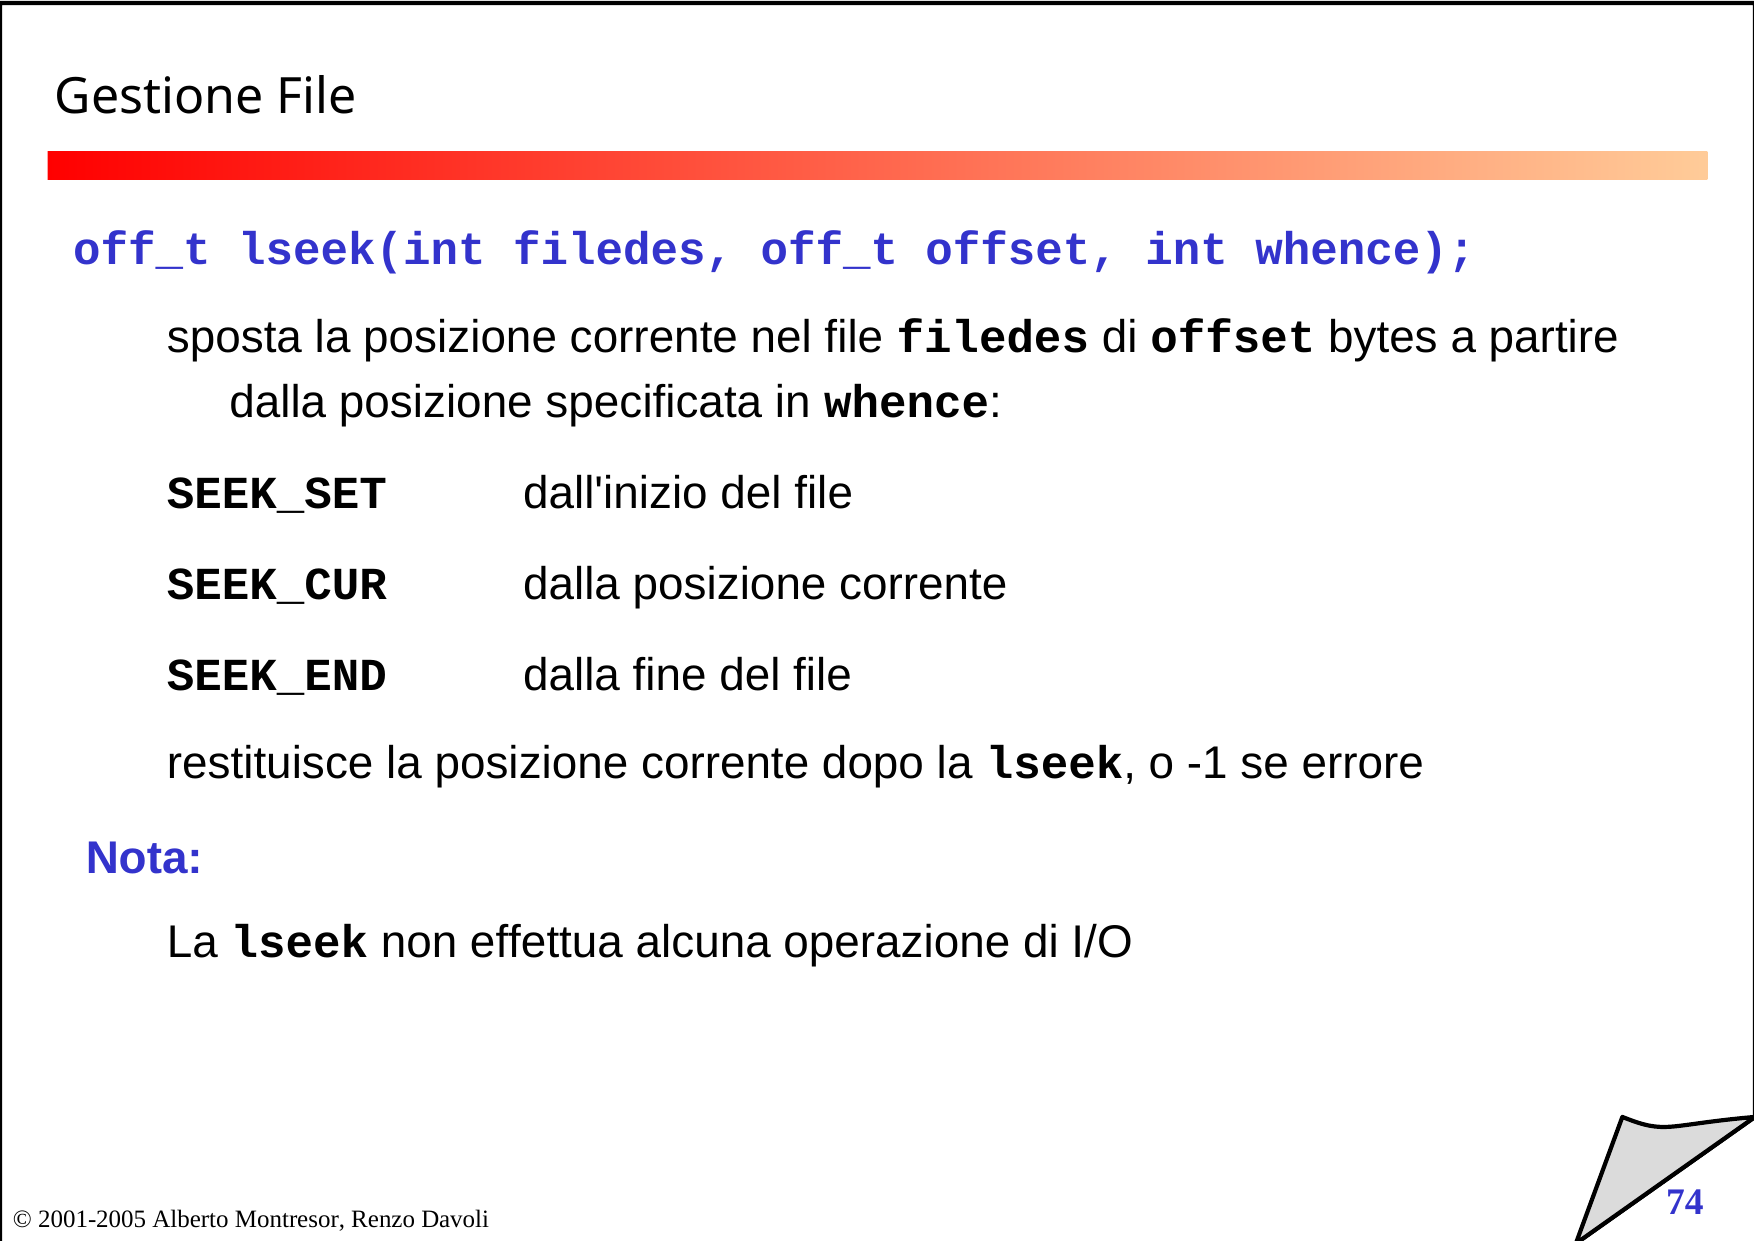

# Gestione File
off_t lseek(int filedes, off_t offset, int whence);
sposta la posizione corrente nel file filedes di offset bytes a partire dalla posizione specificata in whence:
SEEK_SET 	dall'inizio del file
SEEK_CUR 	dalla posizione corrente
SEEK_END	dalla fine del file
restituisce la posizione corrente dopo la lseek, o -1 se errore
 Nota:
La lseek non effettua alcuna operazione di I/O